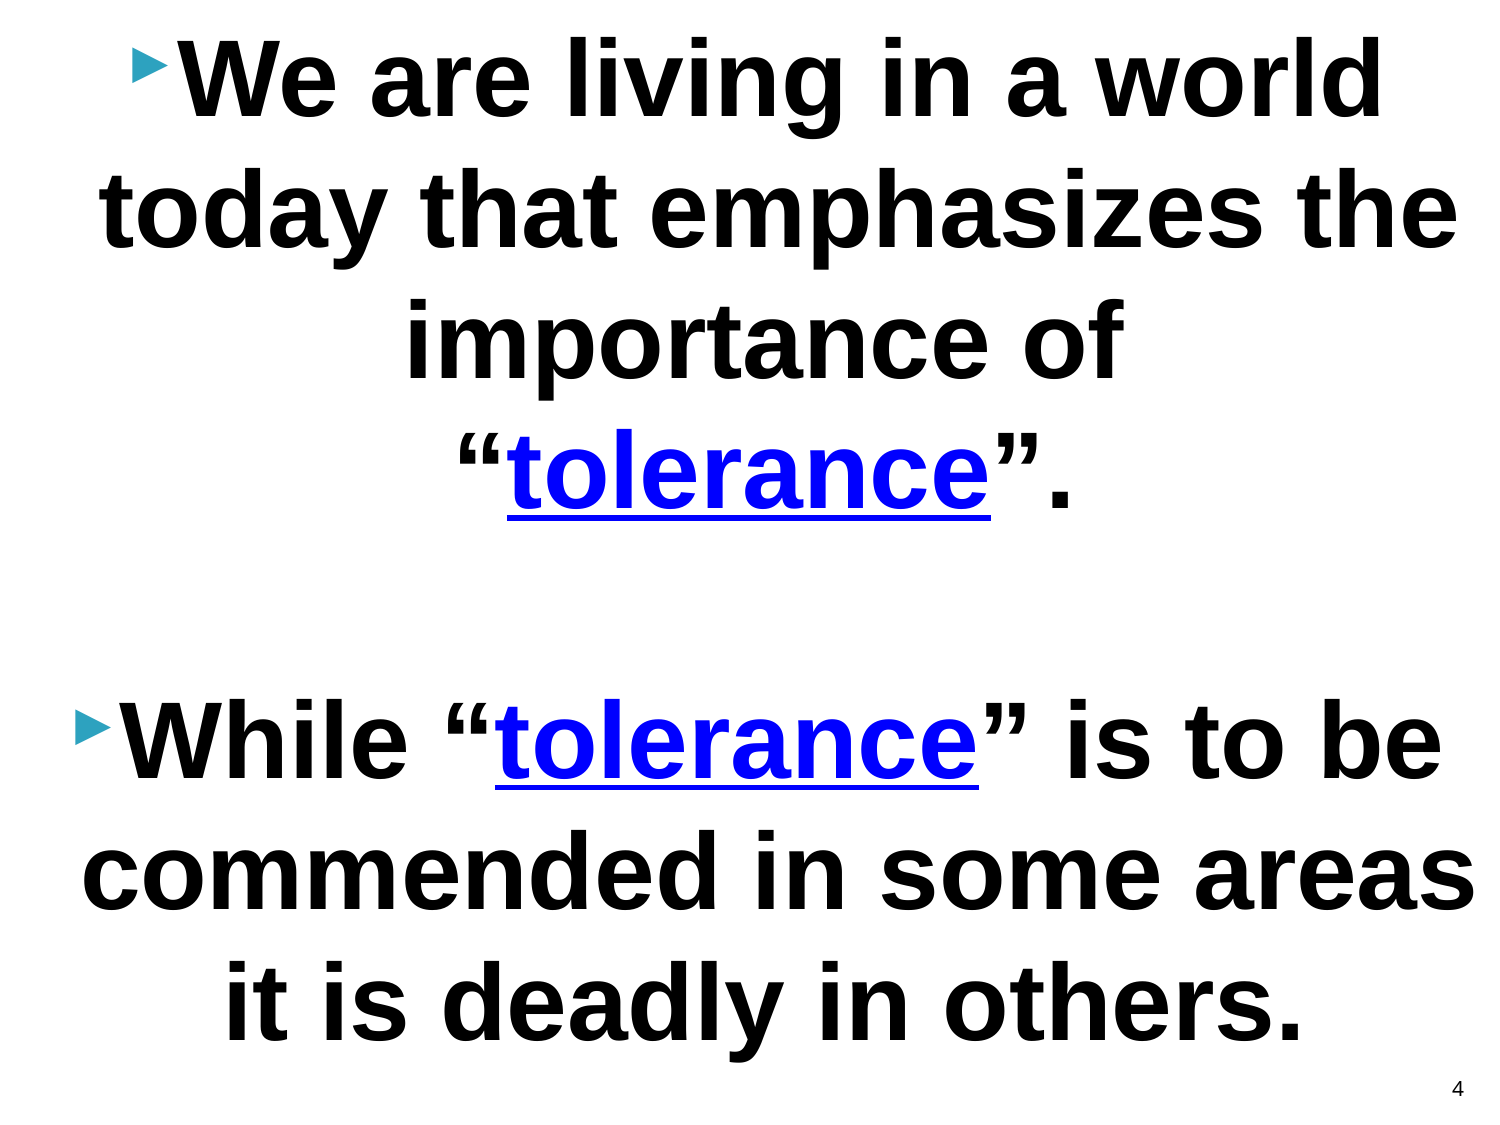

# We are living in a world today that emphasizes the importance of “tolerance”.
While “tolerance” is to be commended in some areas it is deadly in others.